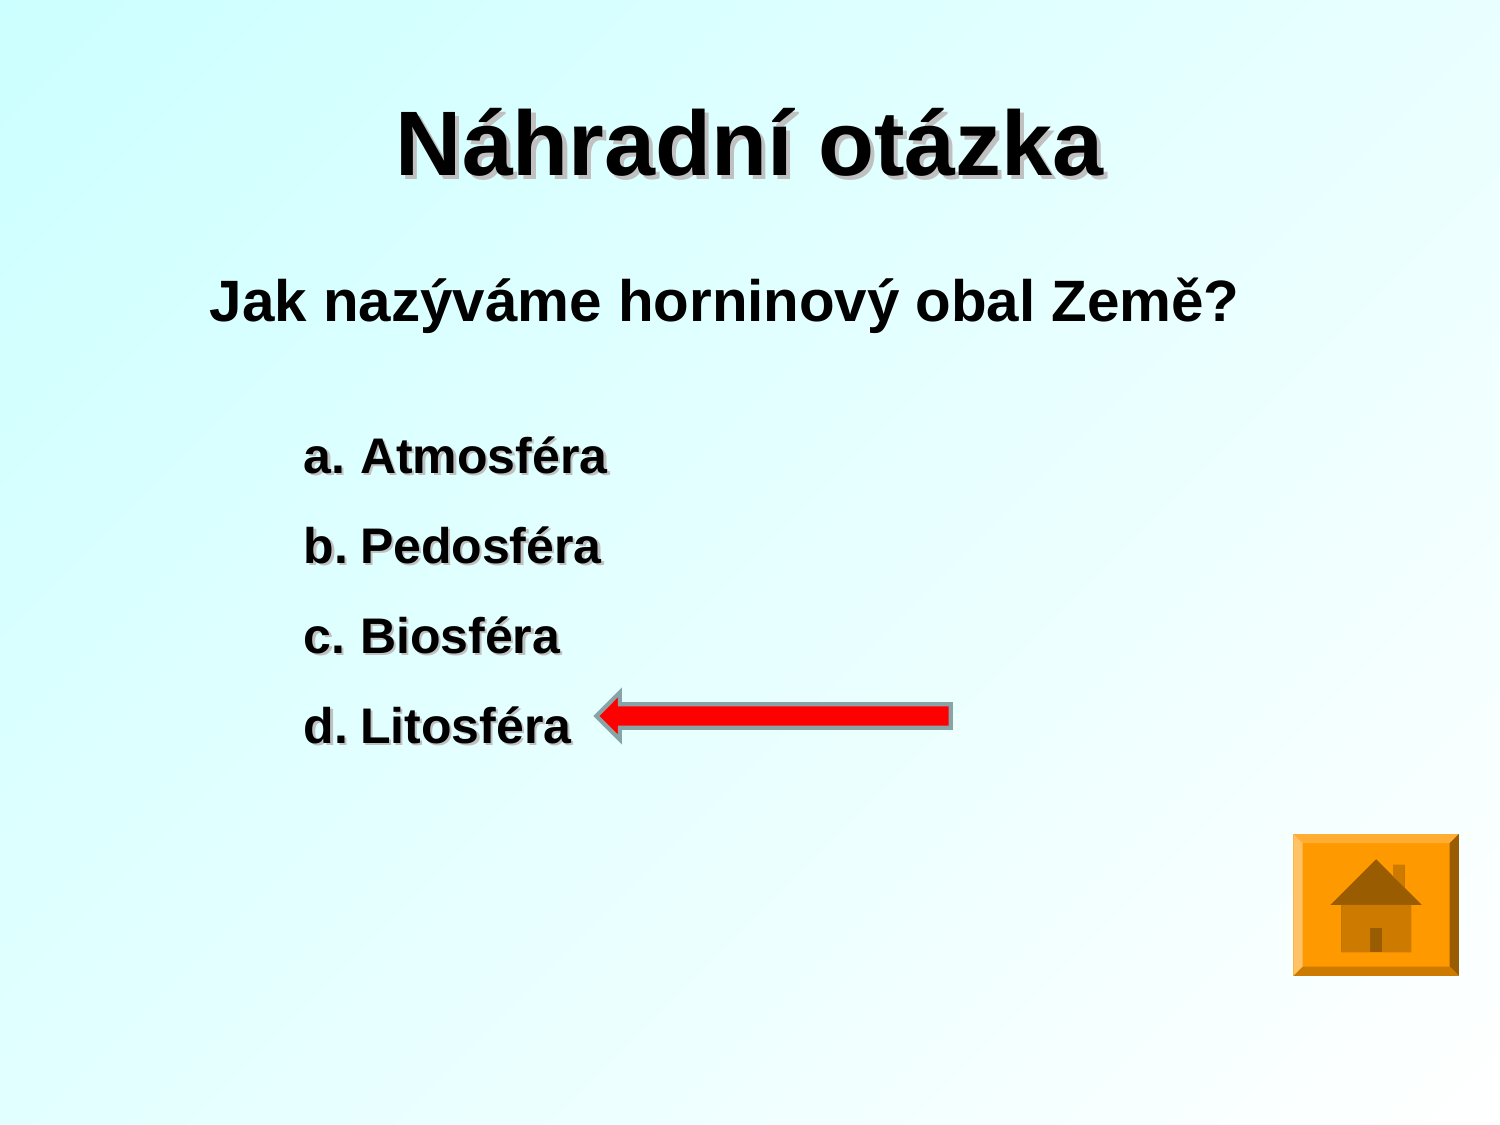

# Náhradní otázka
Jak nazýváme horninový obal Země?
Atmosféra
Pedosféra
Biosféra
Litosféra